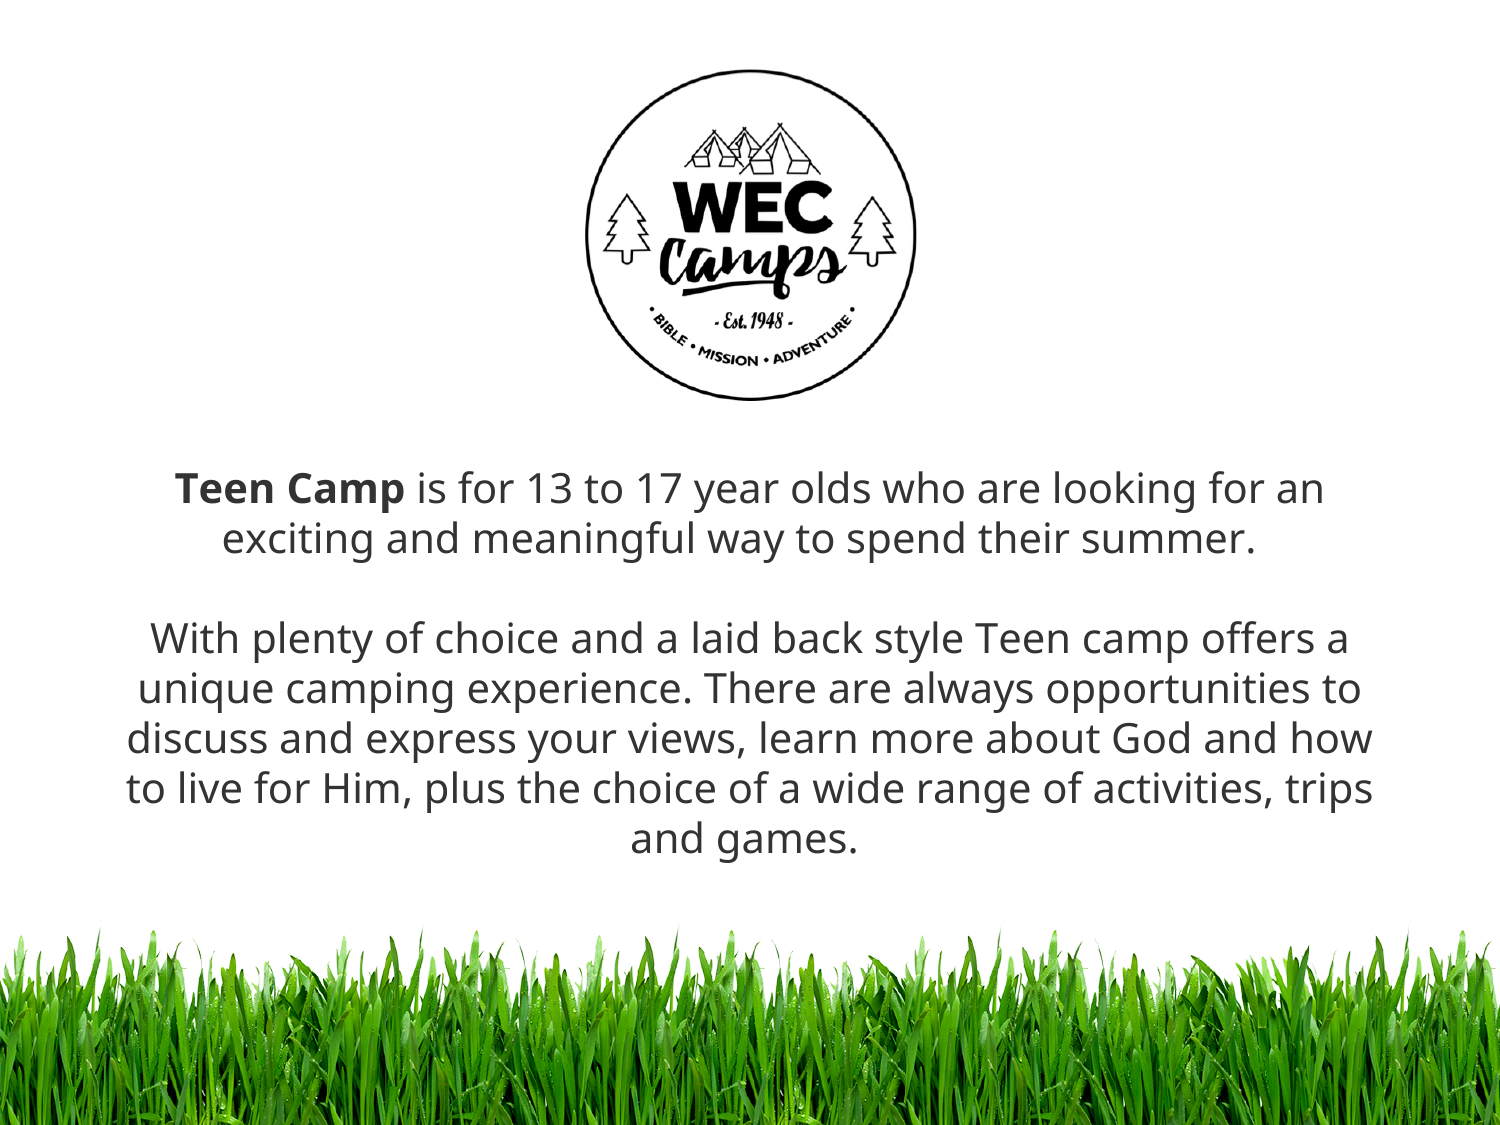

Teen Camp is for 13 to 17 year olds who are looking for an exciting and meaningful way to spend their summer.
With plenty of choice and a laid back style Teen camp offers a unique camping experience. There are always opportunities to discuss and express your views, learn more about God and how to live for Him, plus the choice of a wide range of activities, trips and games.